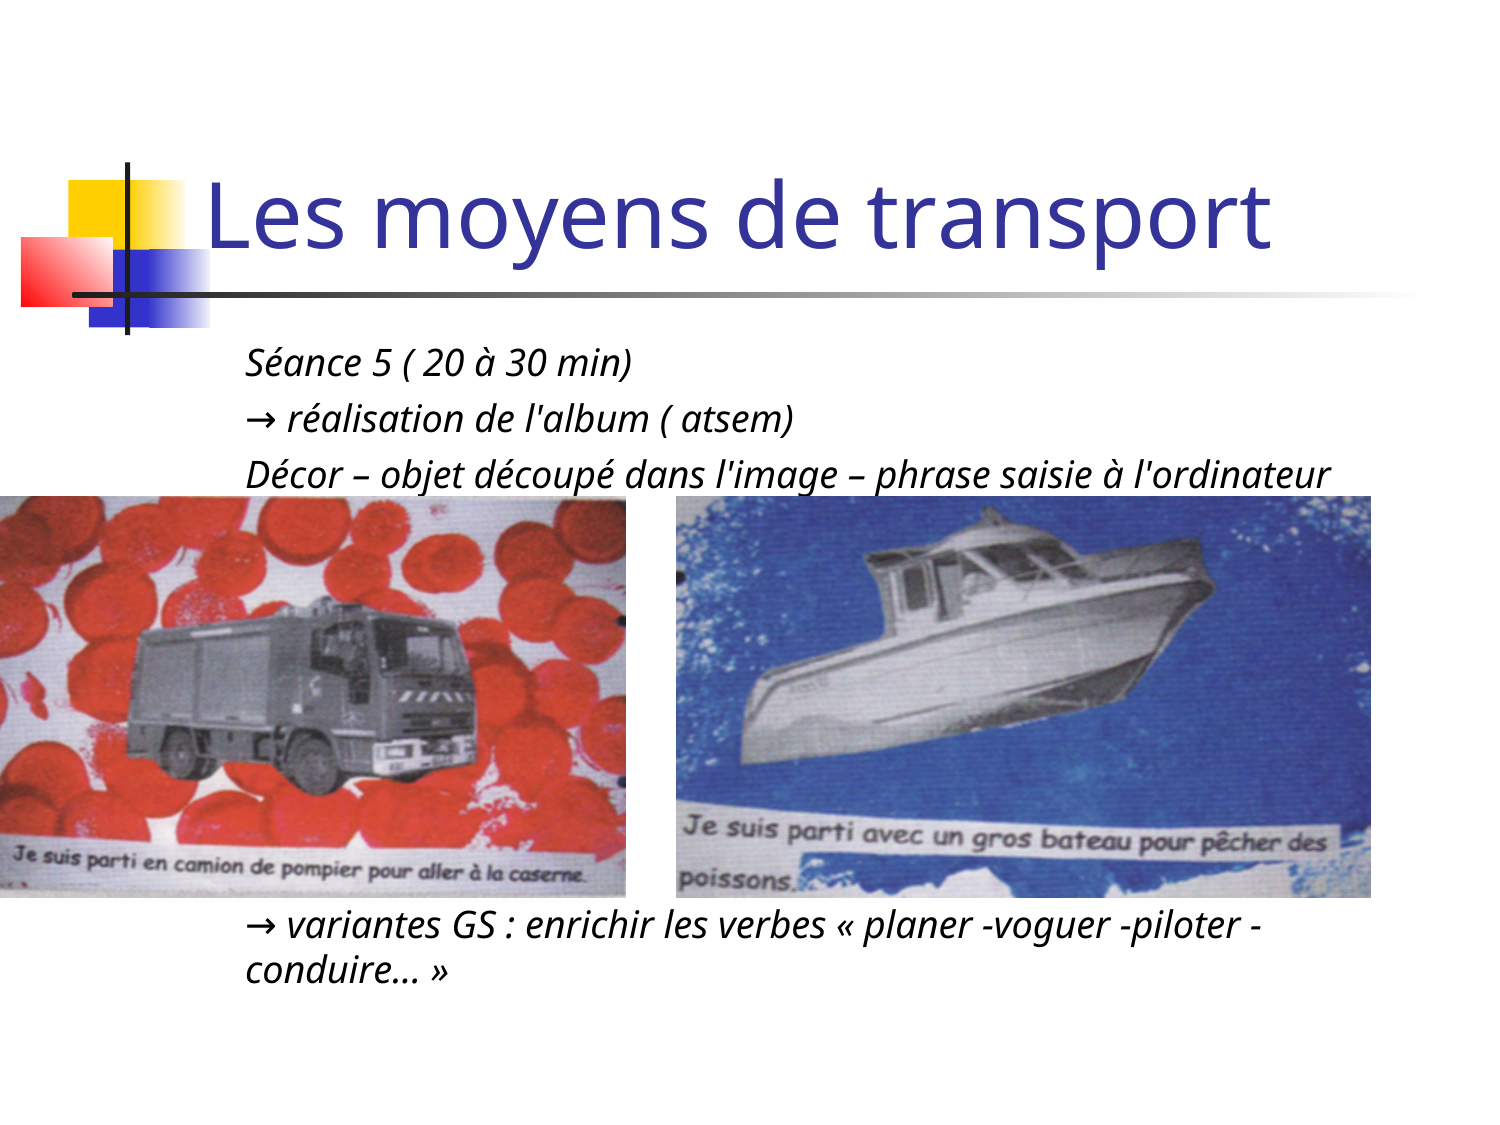

# Les moyens de transport
Séance 5 ( 20 à 30 min)
→ réalisation de l'album ( atsem)
Décor – objet découpé dans l'image – phrase saisie à l'ordinateur
→ variantes GS : enrichir les verbes « planer -voguer -piloter -conduire... »